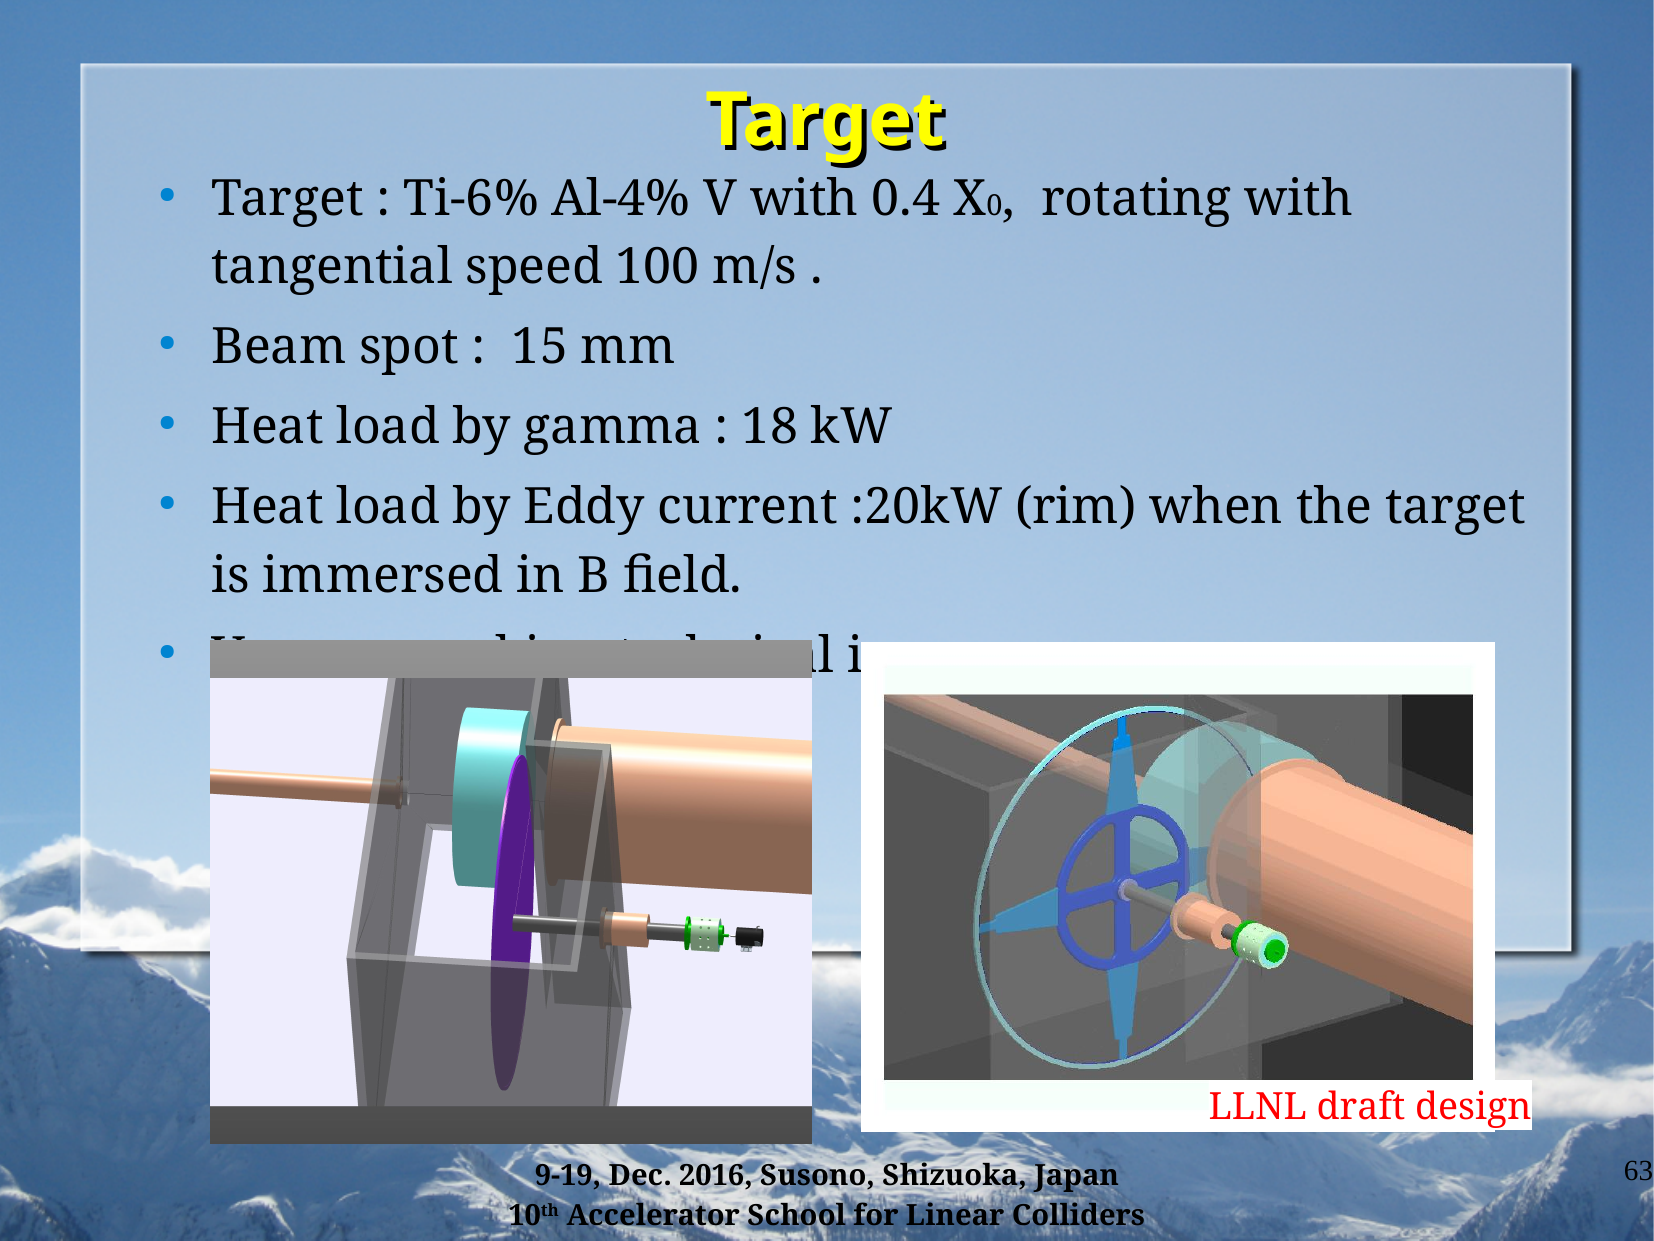

# Target
Target : Ti-6% Al-4% V with 0.4 X0, rotating with tangential speed 100 m/s .
Beam spot : 15 mm
Heat load by gamma : 18 kW
Heat load by Eddy current :20kW (rim) when the target is immersed in B field.
Vacuum seal is a technical issue.
LLNL draft design
63